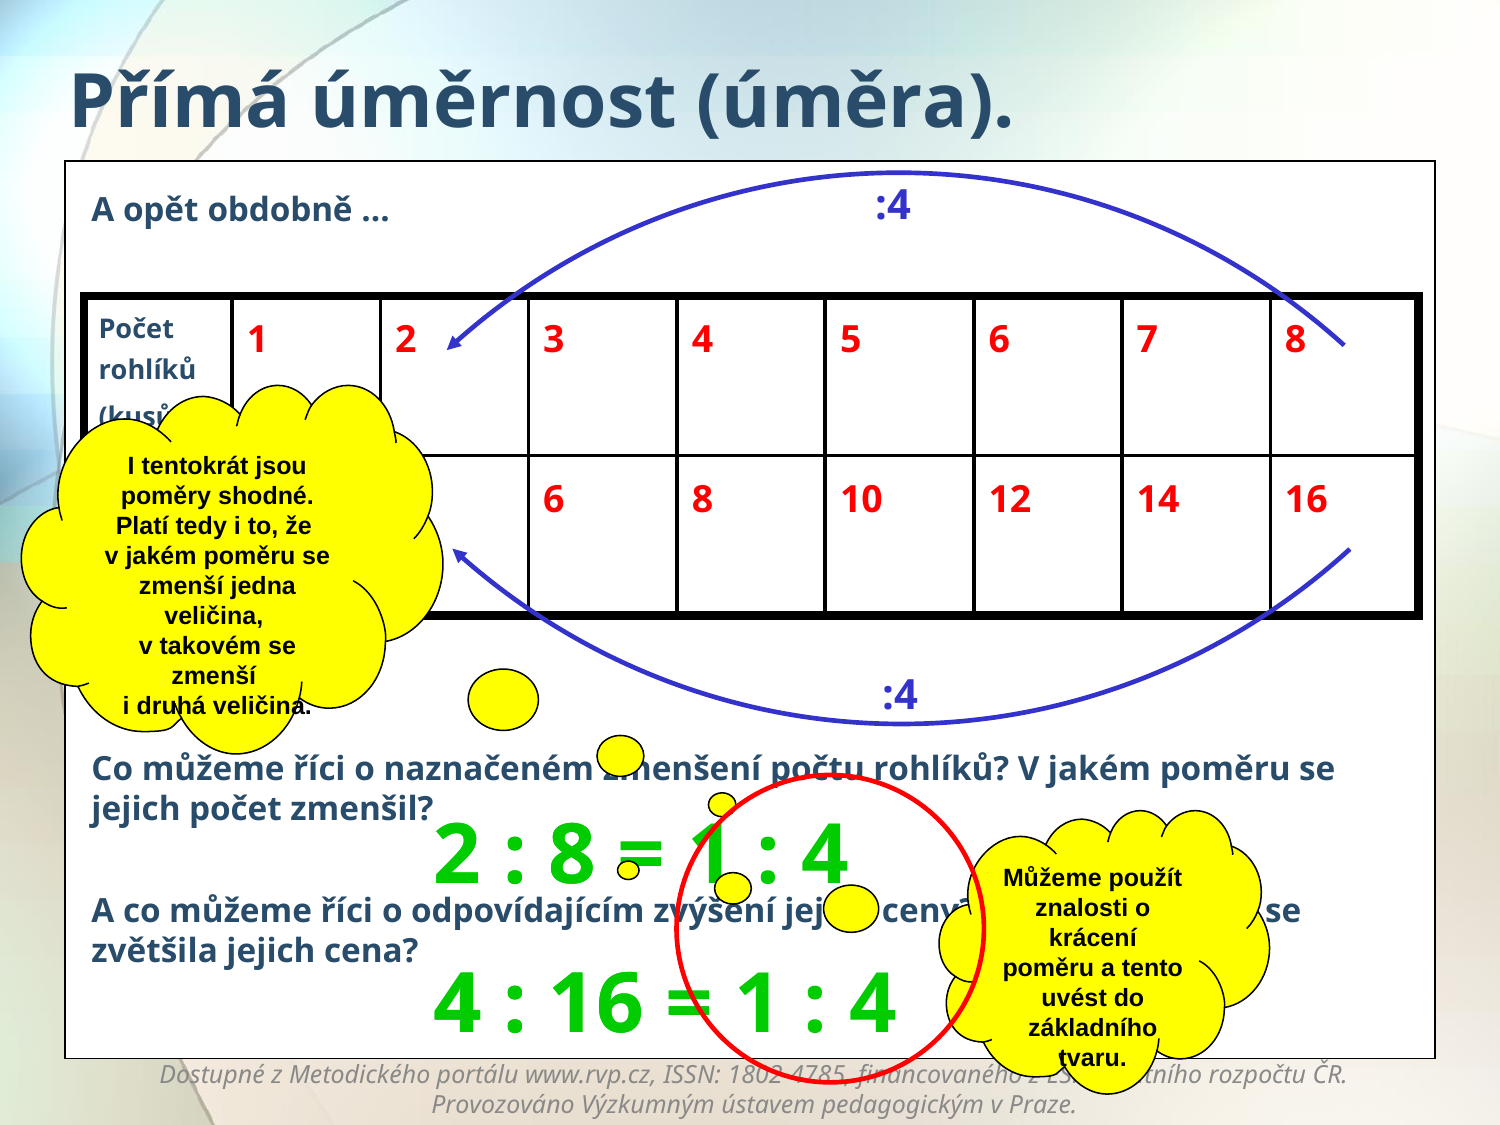

# Přímá úměrnost (úměra).
A opět obdobně …
:4
| Počet rohlíků (kusů): | 1 | 2 | 3 | 4 | 5 | 6 | 7 | 8 |
| --- | --- | --- | --- | --- | --- | --- | --- | --- |
| Cena rohlíků (Kč): | 2 | 4 | 6 | 8 | 10 | 12 | 14 | 16 |
I tentokrát jsou poměry shodné. Platí tedy i to, že
v jakém poměru se zmenší jedna veličina,
v takovém se zmenší
i druhá veličina.
:4
Co můžeme říci o naznačeném zmenšení počtu rohlíků? V jakém poměru se jejich počet zmenšil?
Můžeme použít znalosti o krácení poměru a tento uvést do základního tvaru.
2 : 8
2 : 8 = 1 : 4
A co můžeme říci o odpovídajícím zvýšení jejich ceny? V jakém poměru se zvětšila jejich cena?
4 : 16
4 : 16 = 1 : 4